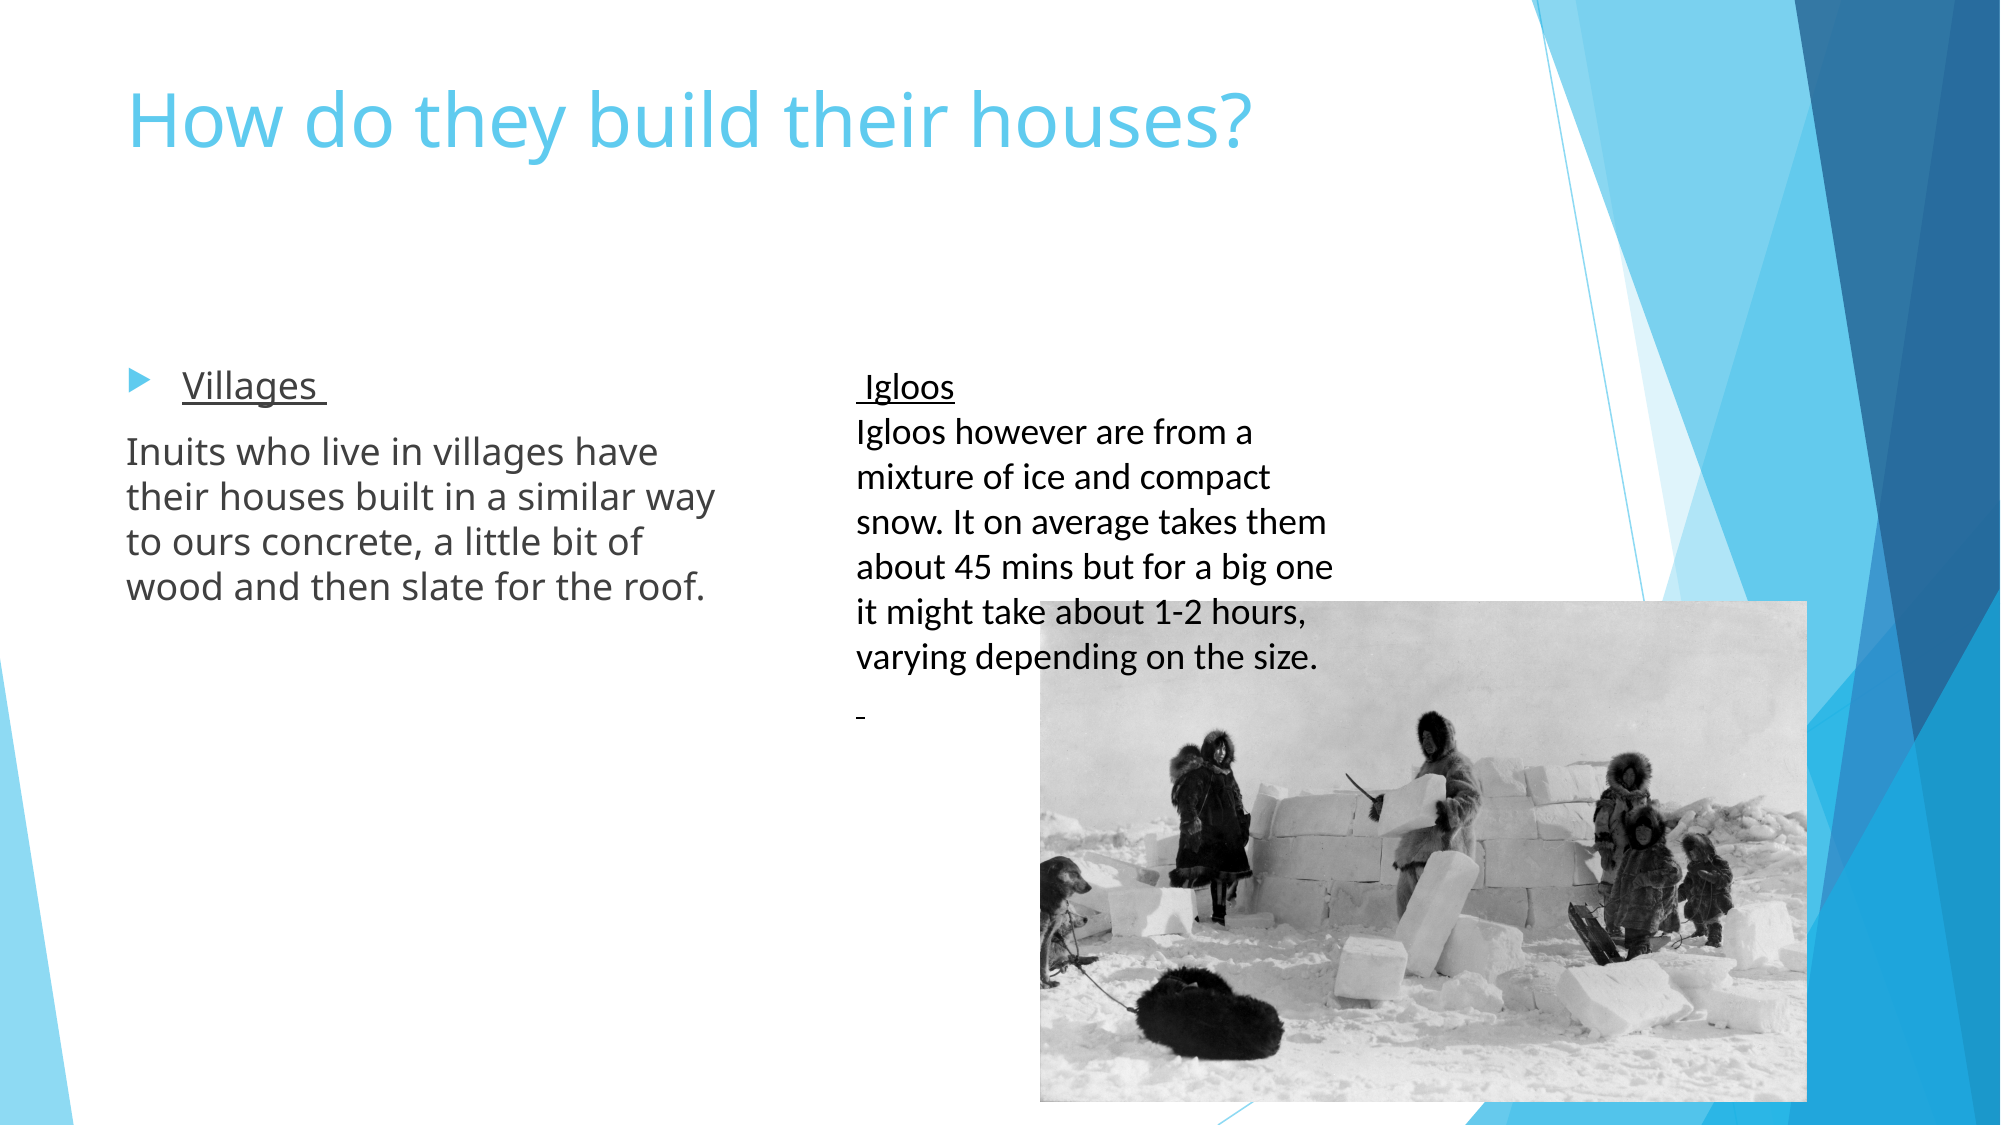

# How do they build their houses?
Villages
Inuits who live in villages have their houses built in a similar way to ours concrete, a little bit of wood and then slate for the roof.
 Igloos
Igloos however are from a mixture of ice and compact snow. It on average takes them about 45 mins but for a big one it might take about 1-2 hours, varying depending on the size.